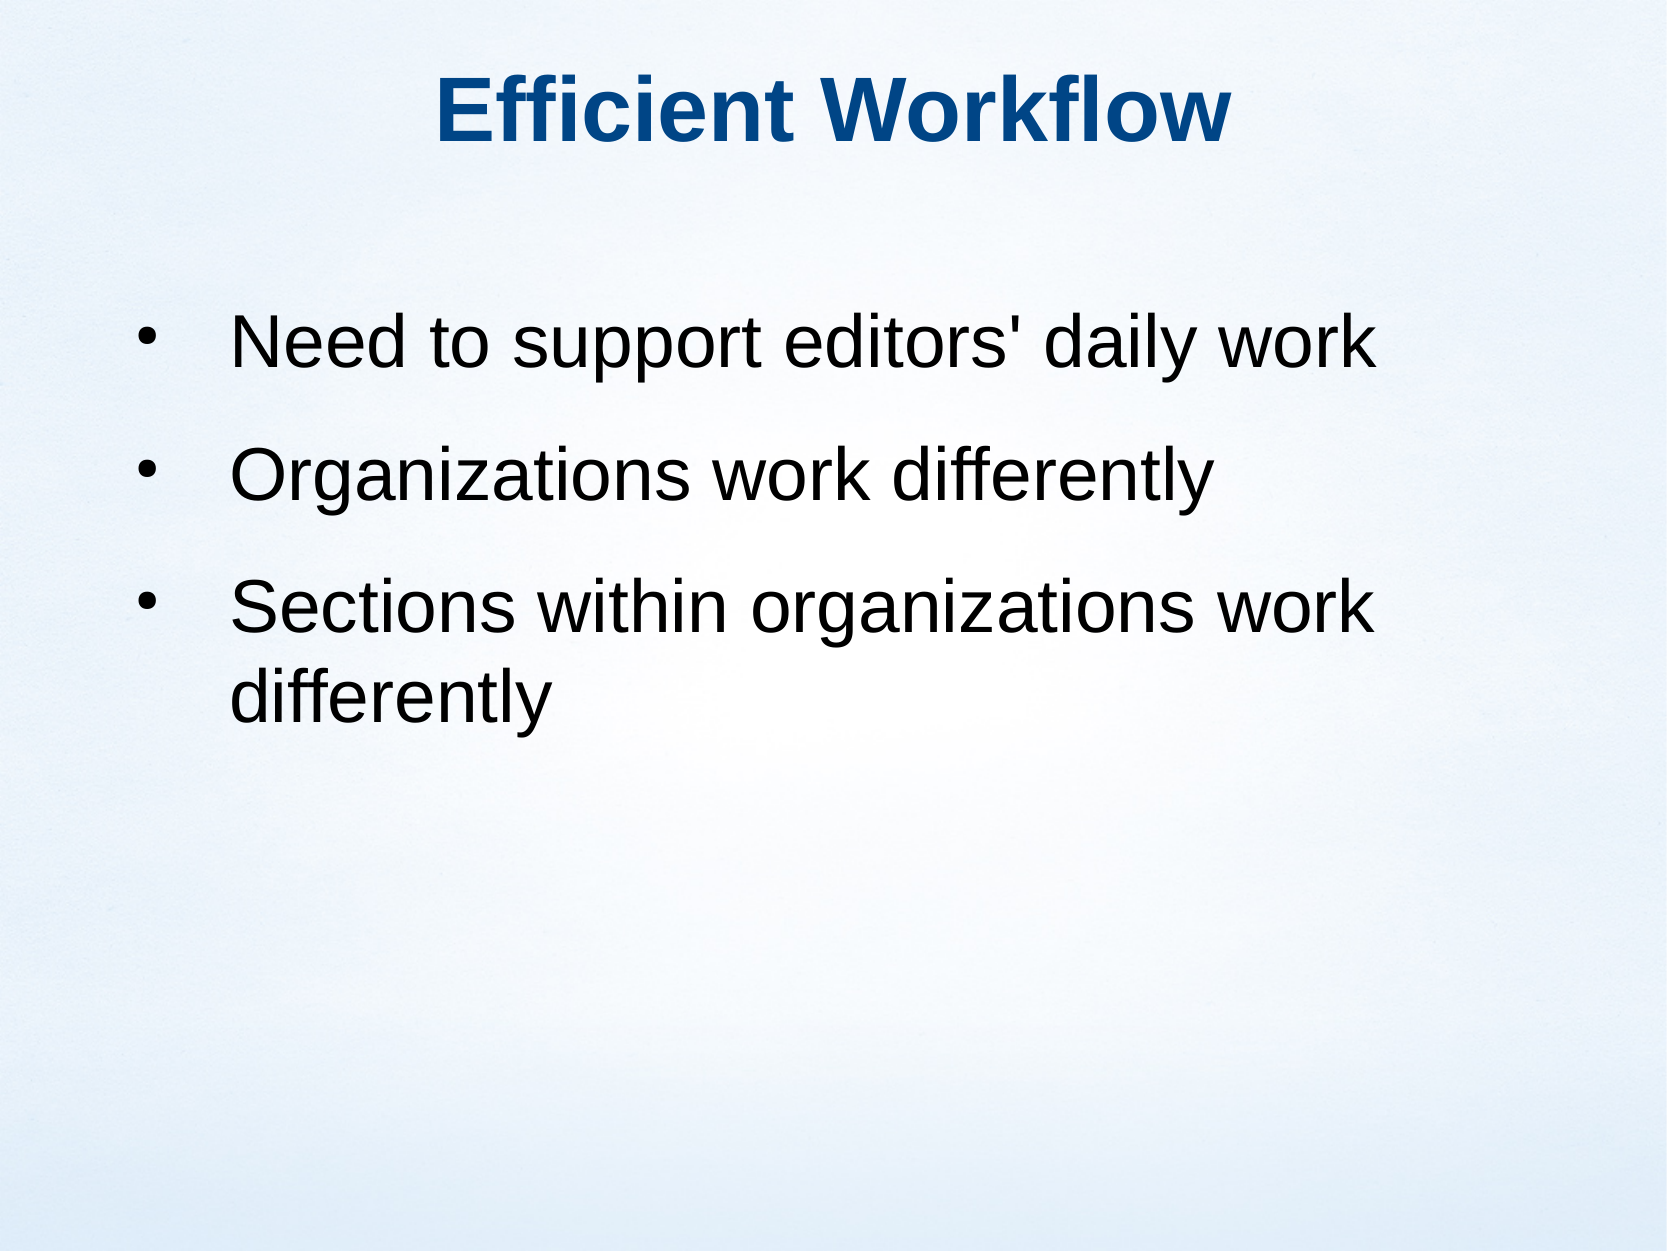

# Efficient Workflow
Need to support editors' daily work
Organizations work differently
Sections within organizations work differently